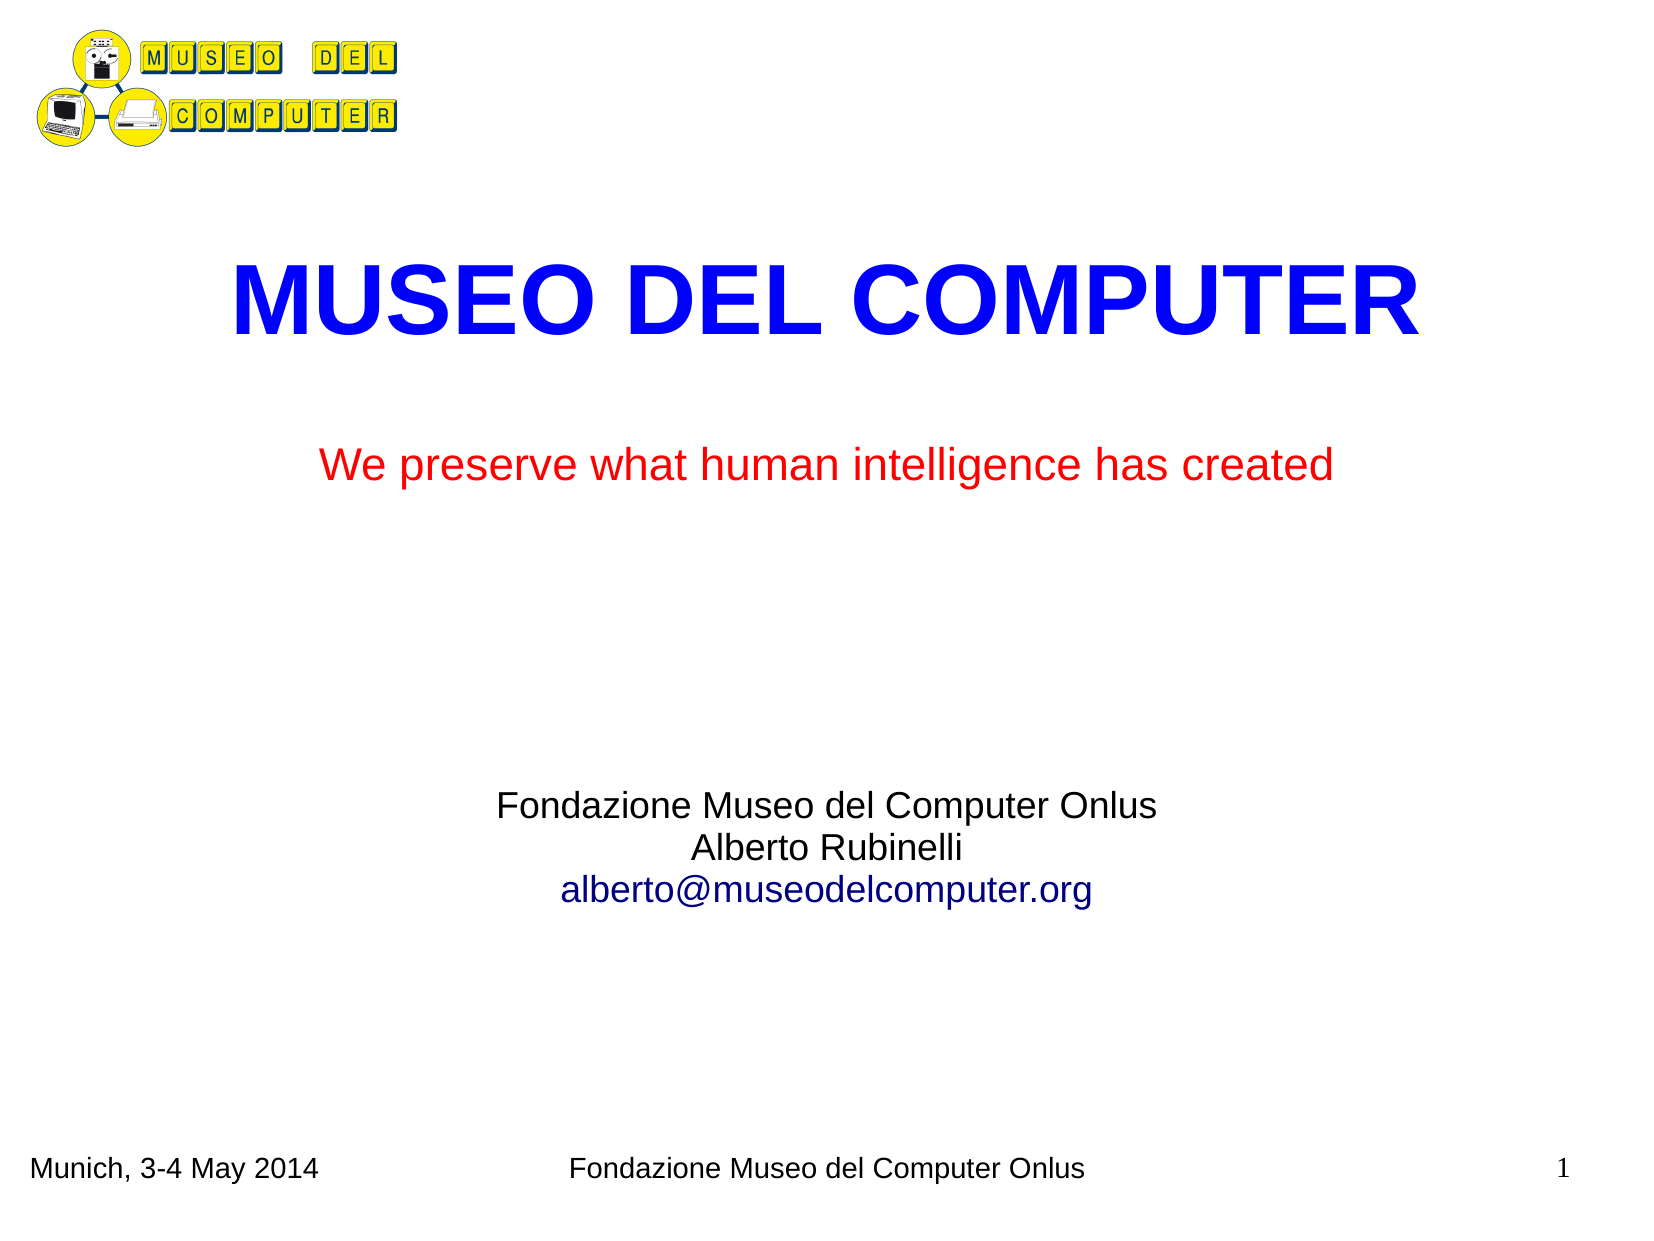

MUSEO DEL COMPUTER
We preserve what human intelligence has created
Fondazione Museo del Computer Onlus
Alberto Rubinelli
alberto@museodelcomputer.org
1